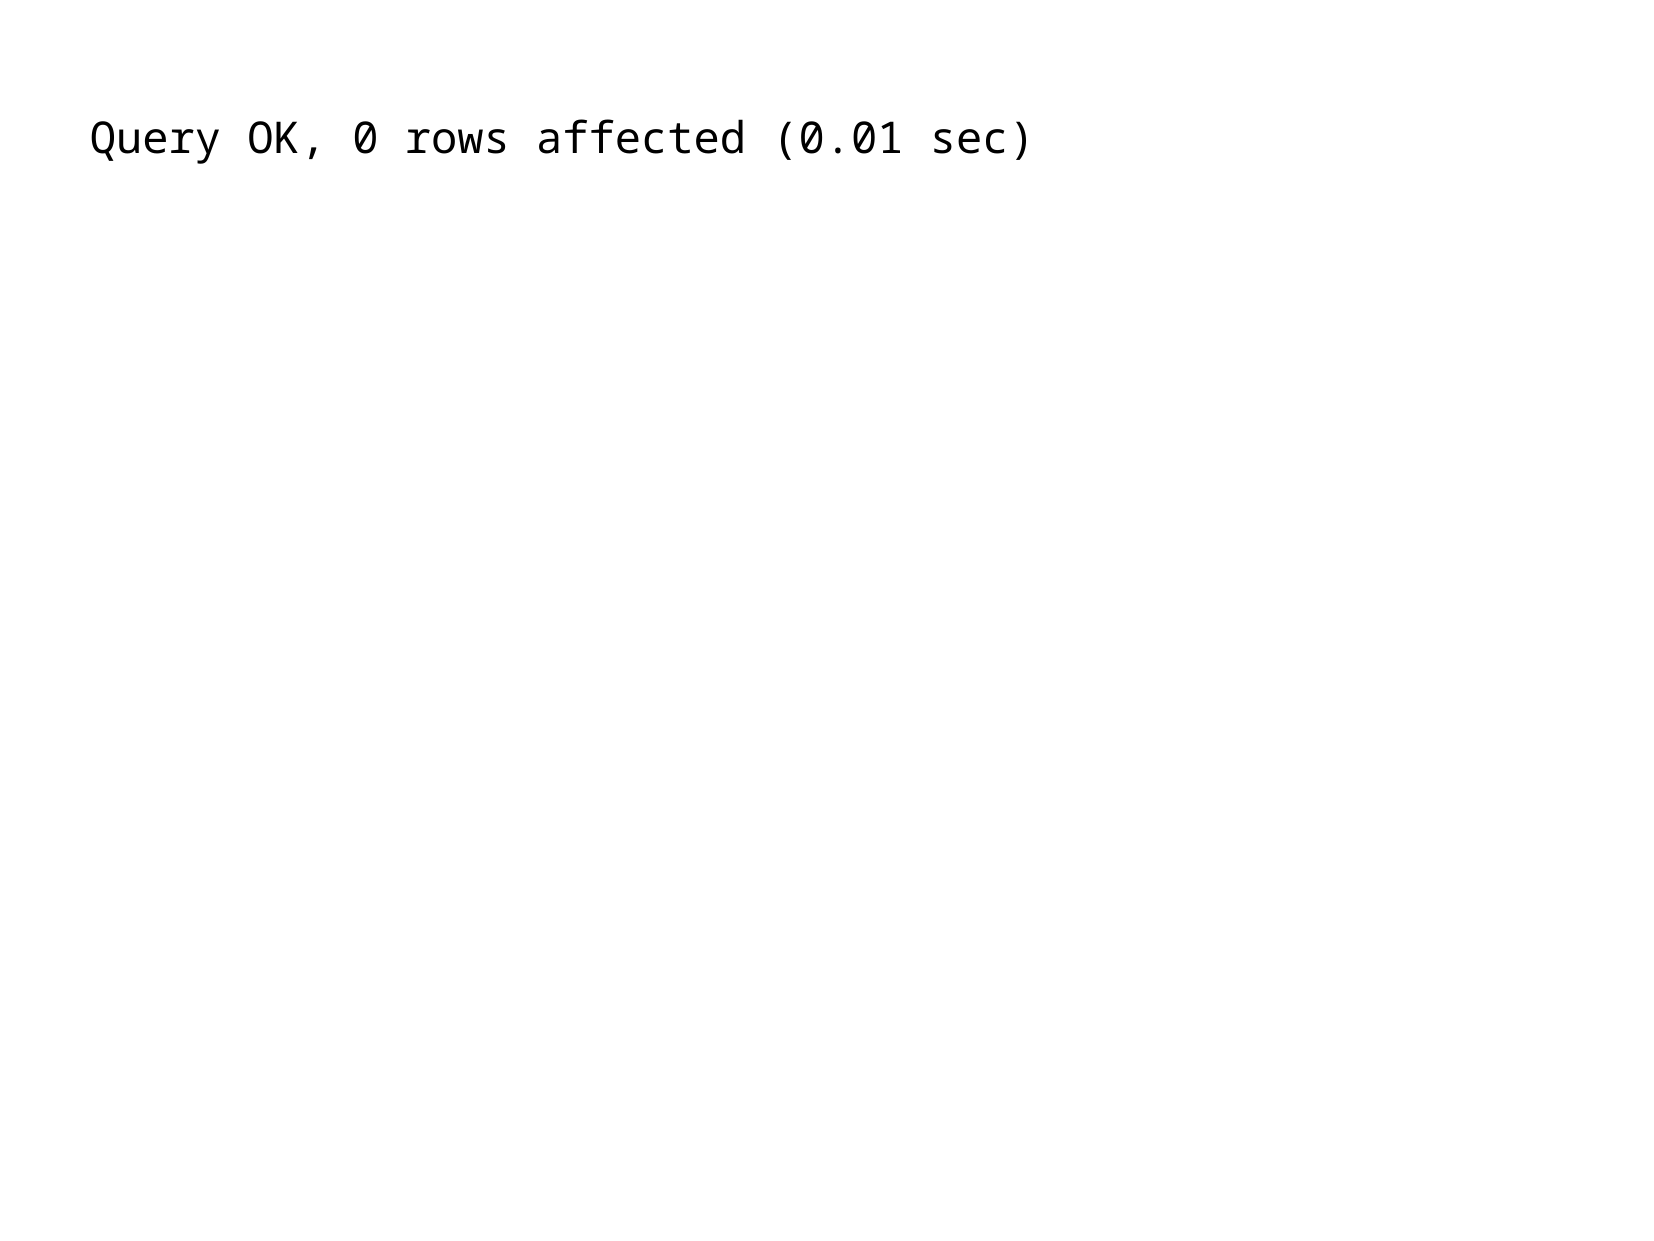

Query OK, 0 rows affected (0.01 sec)